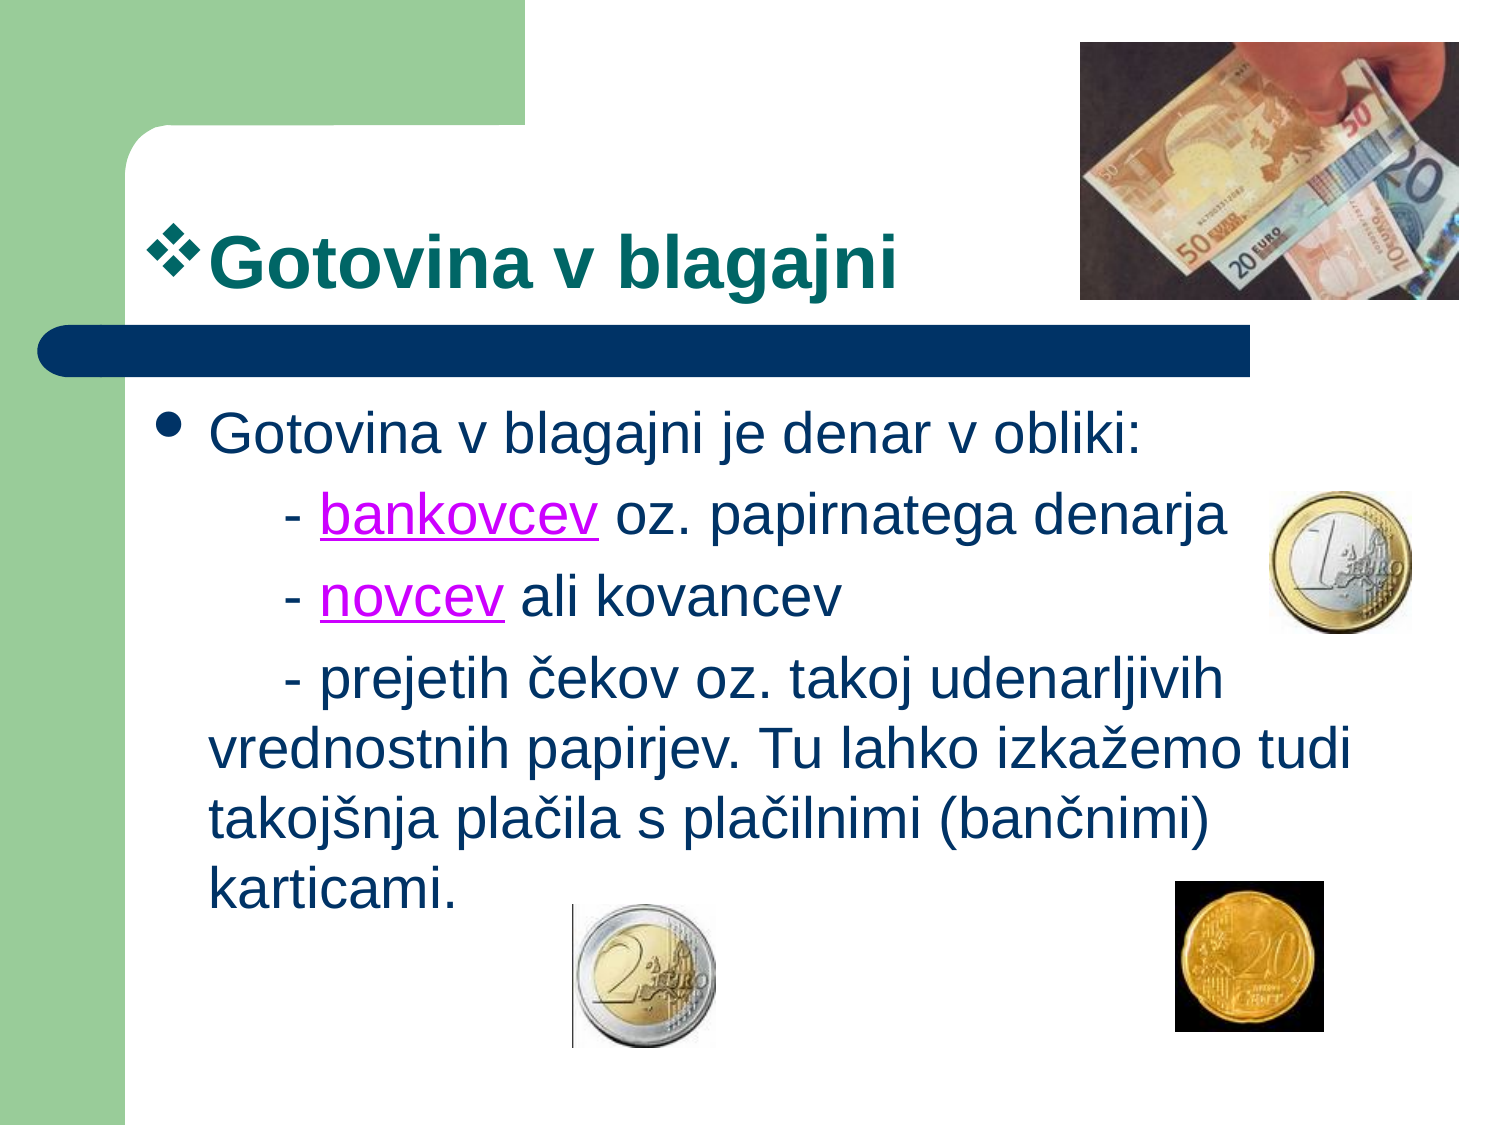

# Gotovina v blagajni
Gotovina v blagajni je denar v obliki:
		- bankovcev oz. papirnatega denarja
		- novcev ali kovancev
		- prejetih čekov oz. takoj udenarljivih vrednostnih papirjev. Tu lahko izkažemo tudi takojšnja plačila s plačilnimi (bančnimi) karticami.